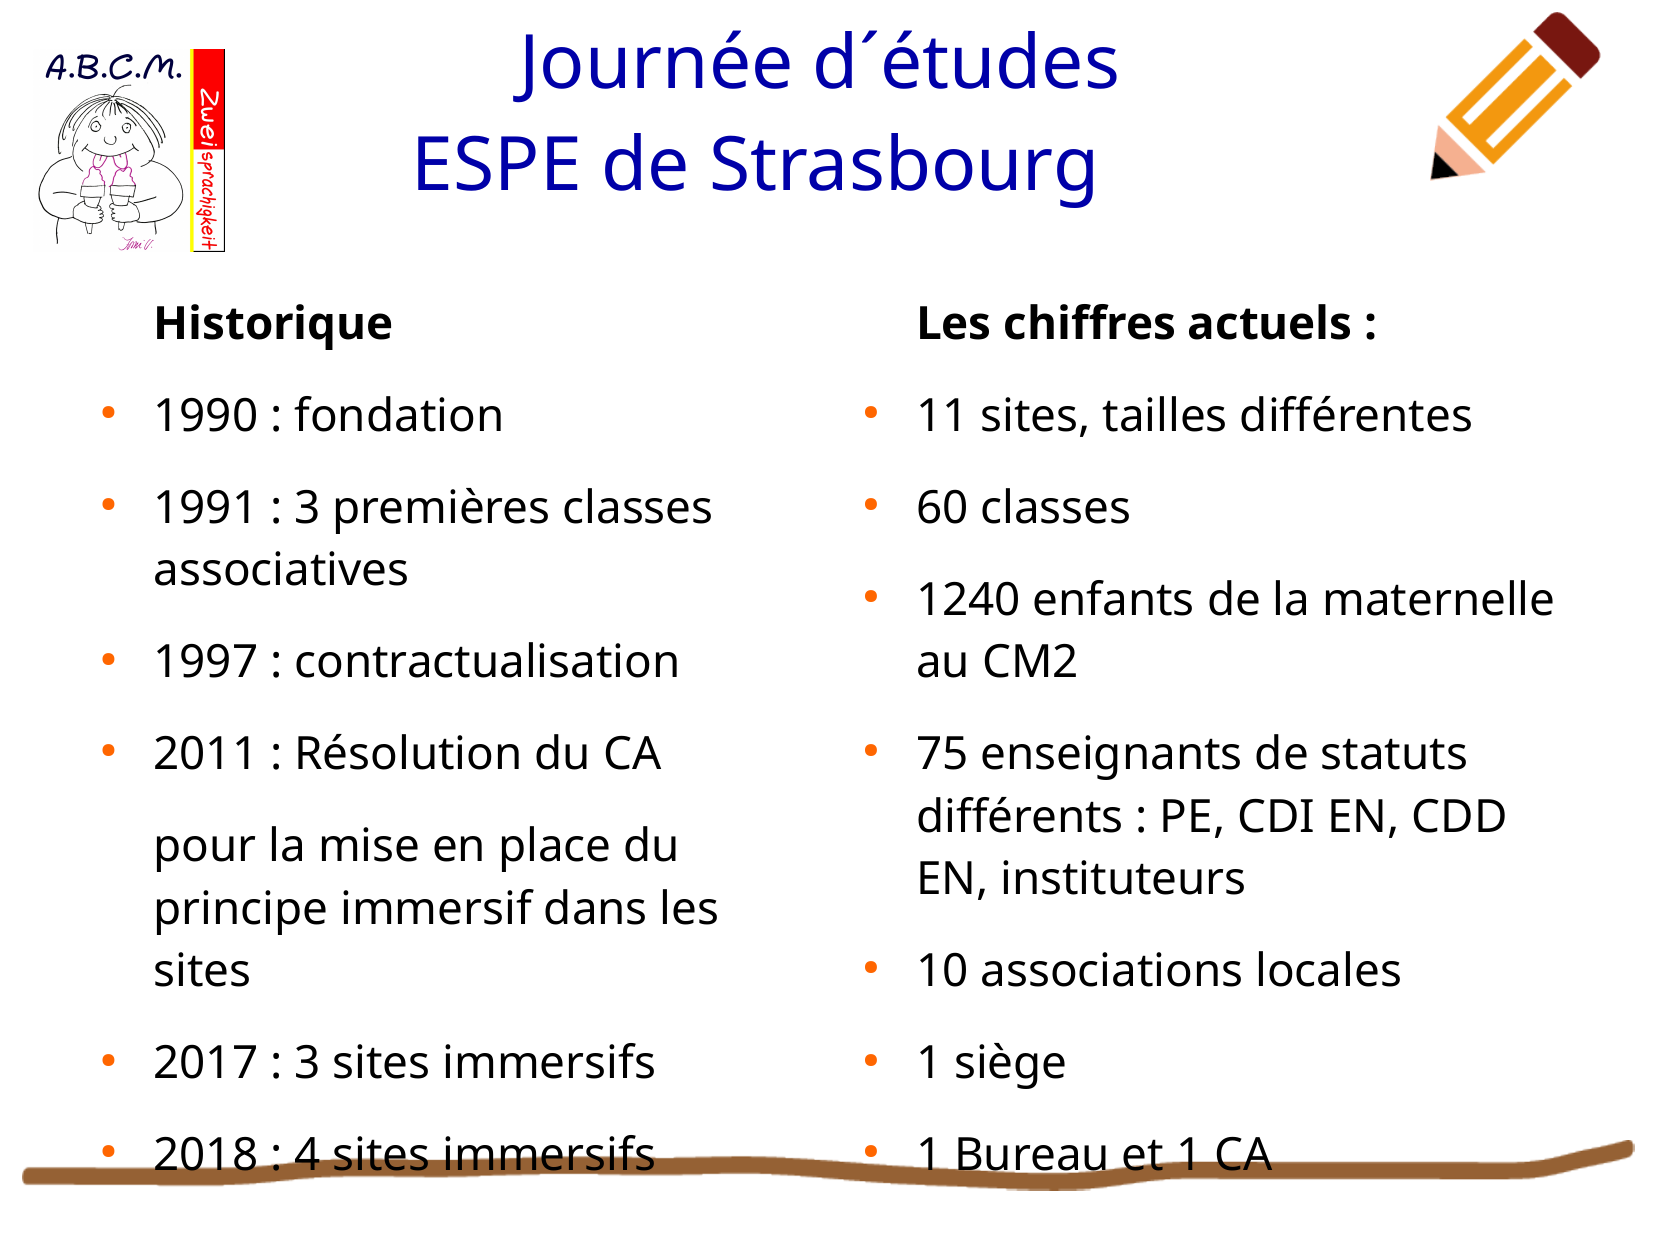

# Journée d´études ESPE de Strasbourg
Historique
1990 : fondation
1991 : 3 premières classes associatives
1997 : contractualisation
2011 : Résolution du CA
pour la mise en place du principe immersif dans les sites
2017 : 3 sites immersifs
2018 : 4 sites immersifs
Les chiffres actuels :
11 sites, tailles différentes
60 classes
1240 enfants de la maternelle au CM2
75 enseignants de statuts différents : PE, CDI EN, CDD EN, instituteurs
10 associations locales
1 siège
1 Bureau et 1 CA